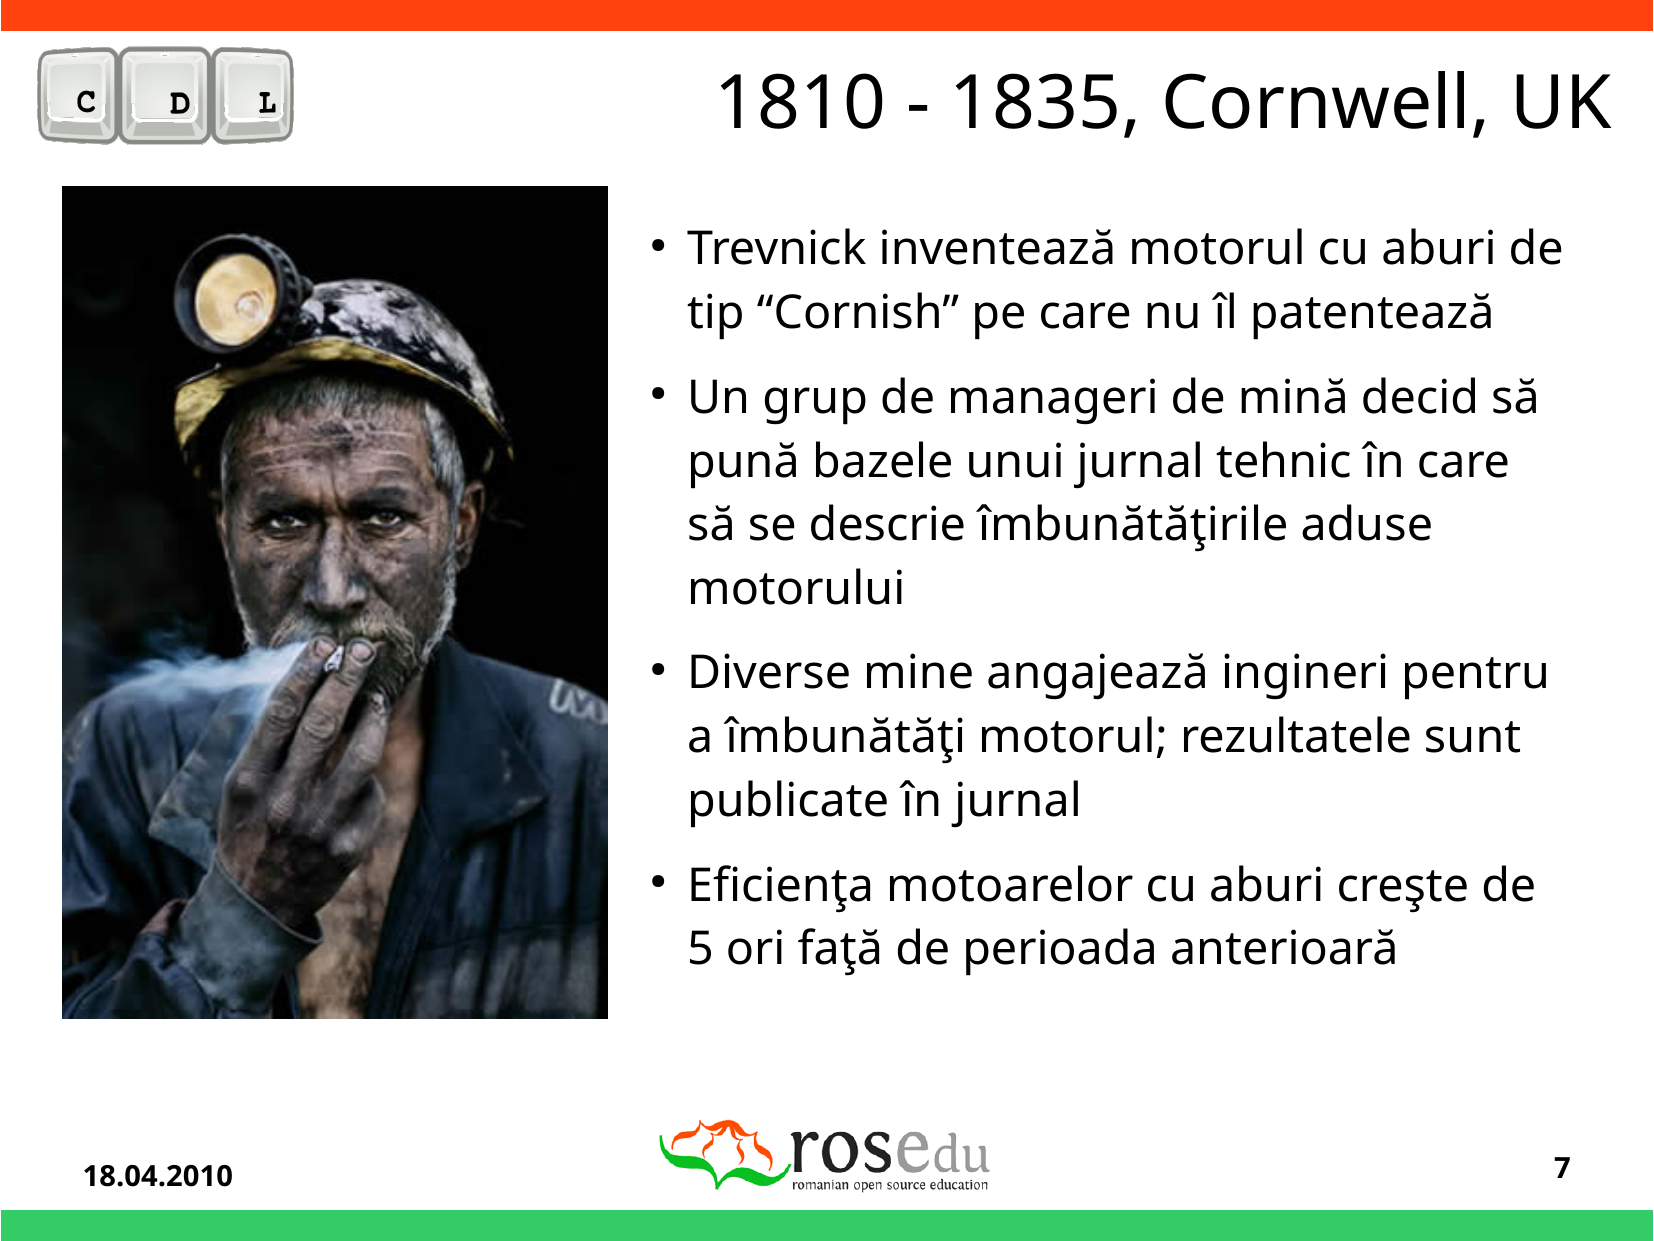

# 1810 - 1835, Cornwell, UK
Trevnick inventează motorul cu aburi de tip “Cornish” pe care nu îl patentează
Un grup de manageri de mină decid să pună bazele unui jurnal tehnic în care să se descrie îmbunătăţirile aduse motorului
Diverse mine angajează ingineri pentru a îmbunătăţi motorul; rezultatele sunt publicate în jurnal
Eficienţa motoarelor cu aburi creşte de 5 ori faţă de perioada anterioară
7
18.04.2010